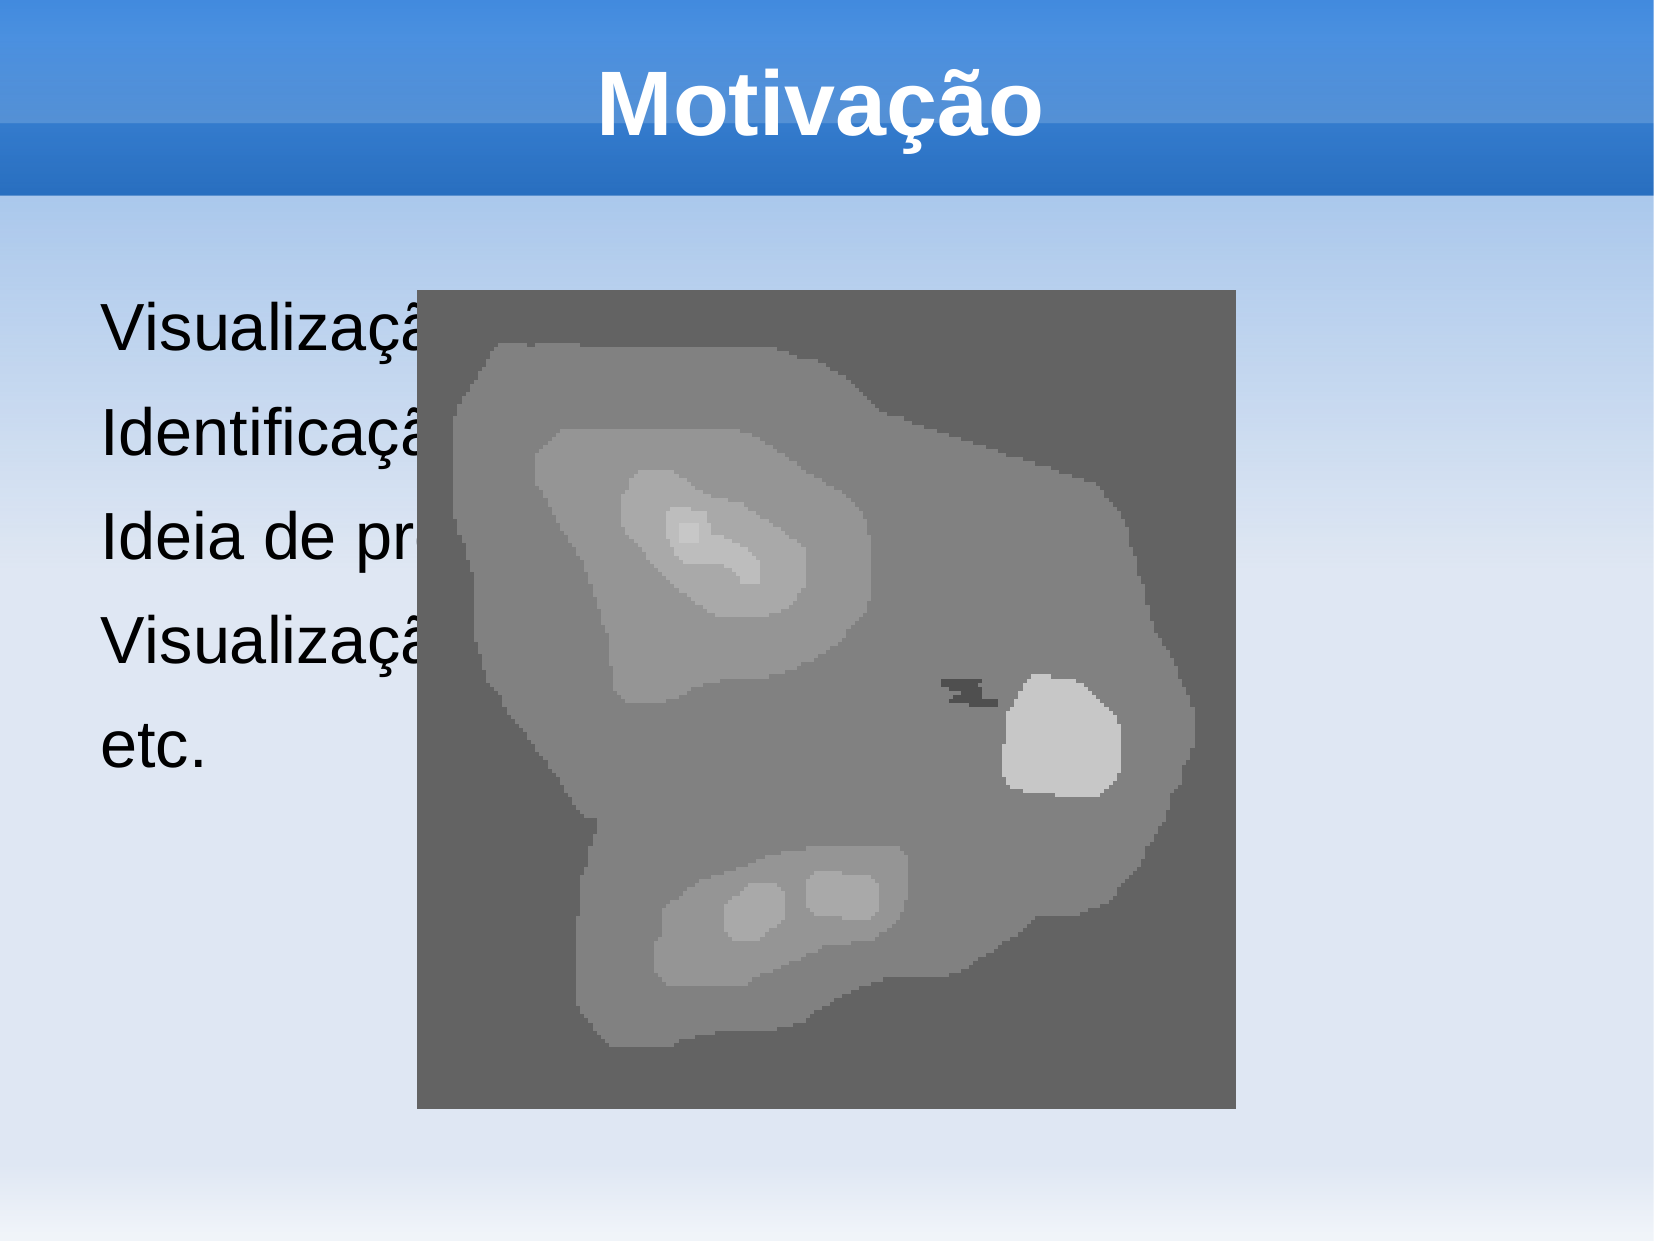

# Motivação
Visualização da topologia;
Identificação de obstáculos;
Ideia de profundidade;
Visualização de camadas;
etc.